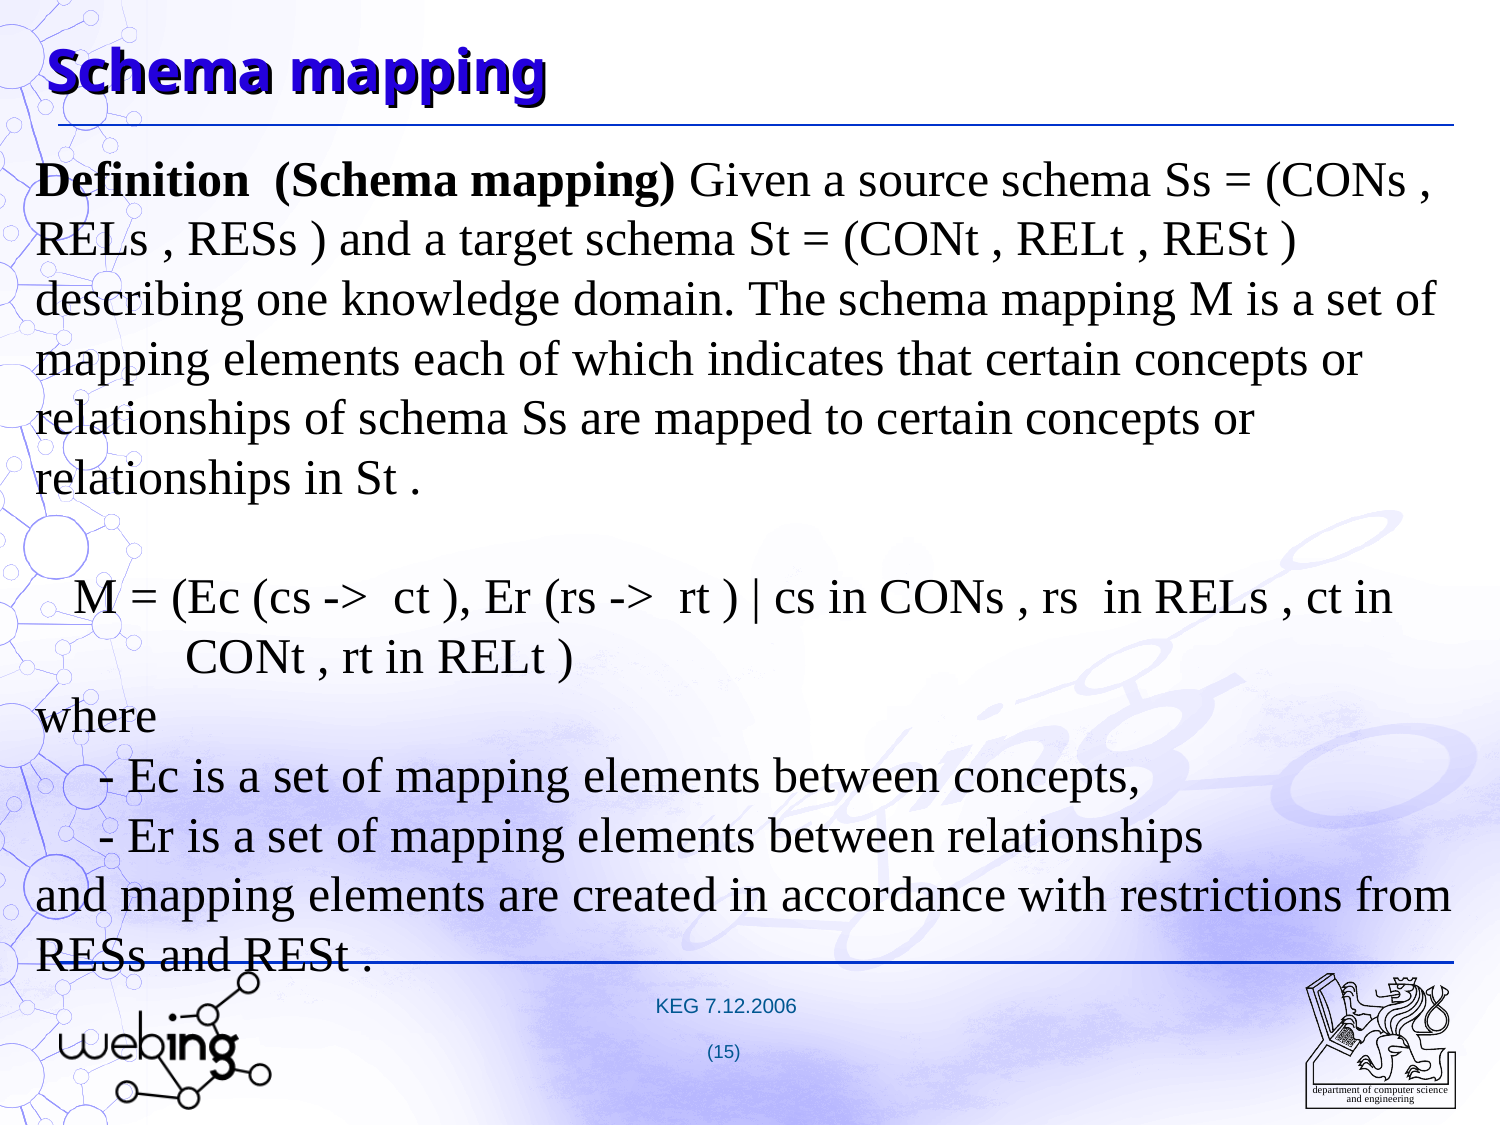

# Schema mapping
Definition (Schema mapping) Given a source schema Ss = (CONs , RELs , RESs ) and a target schema St = (CONt , RELt , RESt ) describing one knowledge domain. The schema mapping M is a set of mapping elements each of which indicates that certain concepts or relationships of schema Ss are mapped to certain concepts or relationships in St .
 M = (Ec (cs -> ct ), Er (rs -> rt ) | cs in CONs , rs in RELs , ct in
	CONt , rt in RELt )
where
 - Ec is a set of mapping elements between concepts,
 - Er is a set of mapping elements between relationships
and mapping elements are created in accordance with restrictions from RESs and RESt .